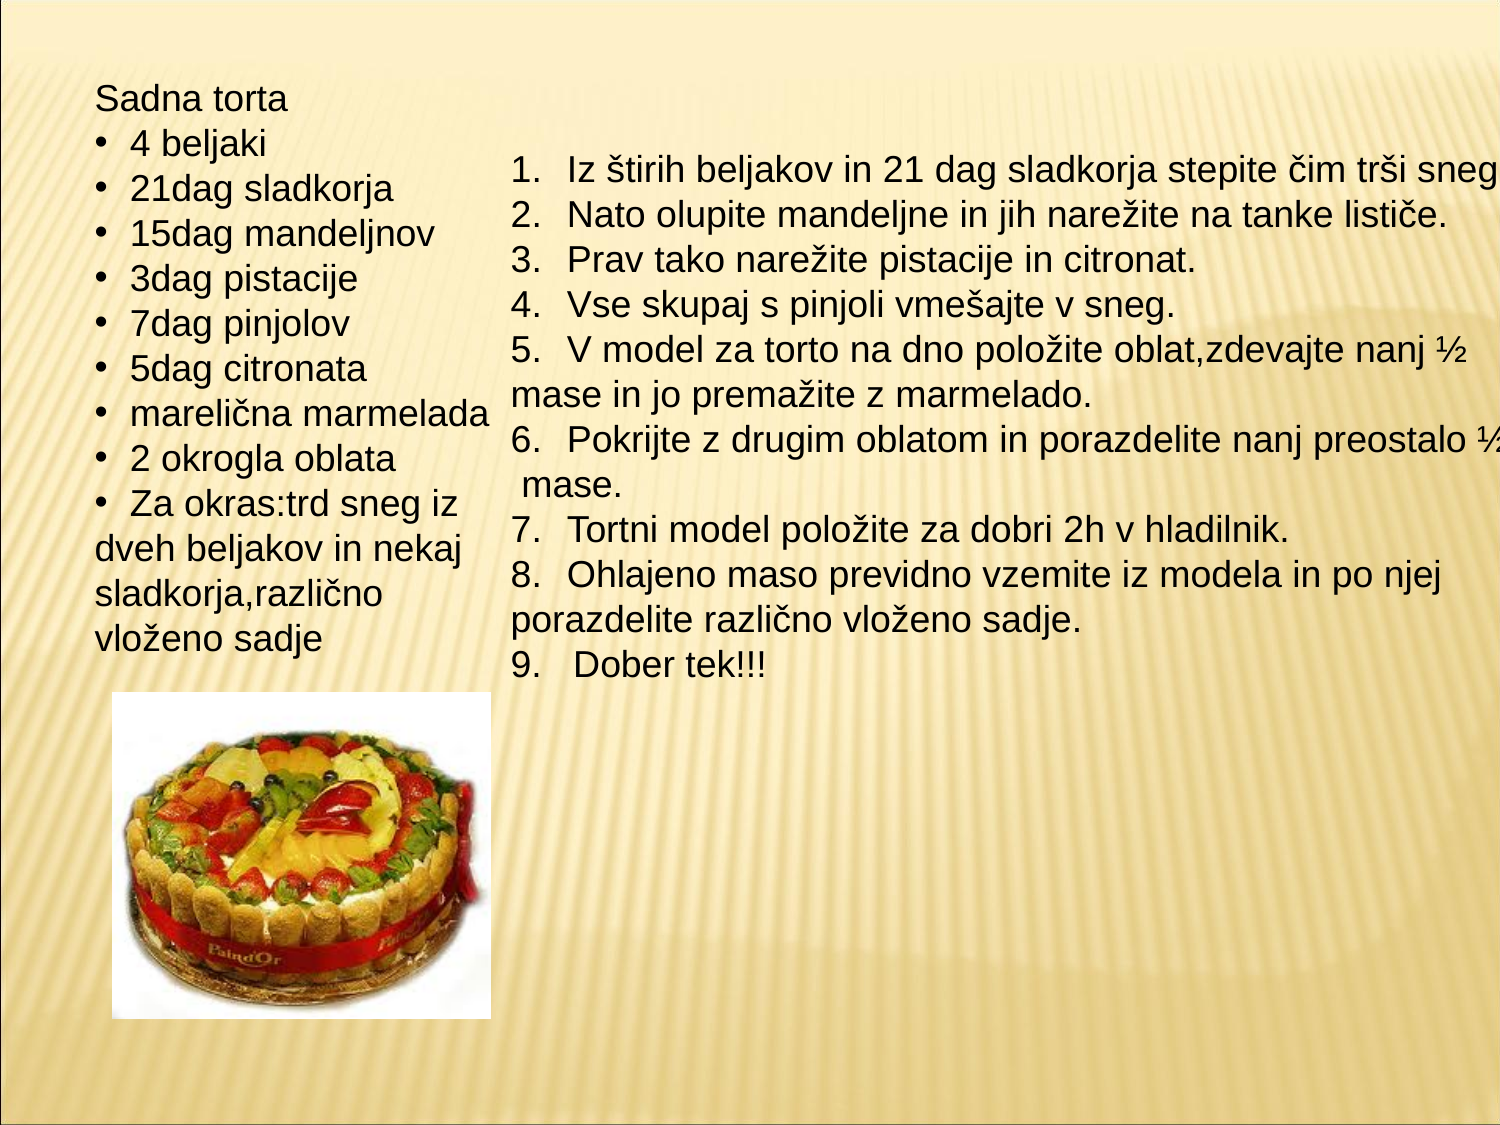

Sadna torta
4 beljaki
21dag sladkorja
15dag mandeljnov
3dag pistacije
7dag pinjolov
5dag citronata
marelična marmelada
2 okrogla oblata
Za okras:trd sneg iz
dveh beljakov in nekaj
sladkorja,različno
vloženo sadje
Iz štirih beljakov in 21 dag sladkorja stepite čim trši sneg.
Nato olupite mandeljne in jih narežite na tanke lističe.
Prav tako narežite pistacije in citronat.
Vse skupaj s pinjoli vmešajte v sneg.
V model za torto na dno položite oblat,zdevajte nanj ½
mase in jo premažite z marmelado.
Pokrijte z drugim oblatom in porazdelite nanj preostalo ½
 mase.
Tortni model položite za dobri 2h v hladilnik.
Ohlajeno maso previdno vzemite iz modela in po njej
porazdelite različno vloženo sadje.
9. Dober tek!!!